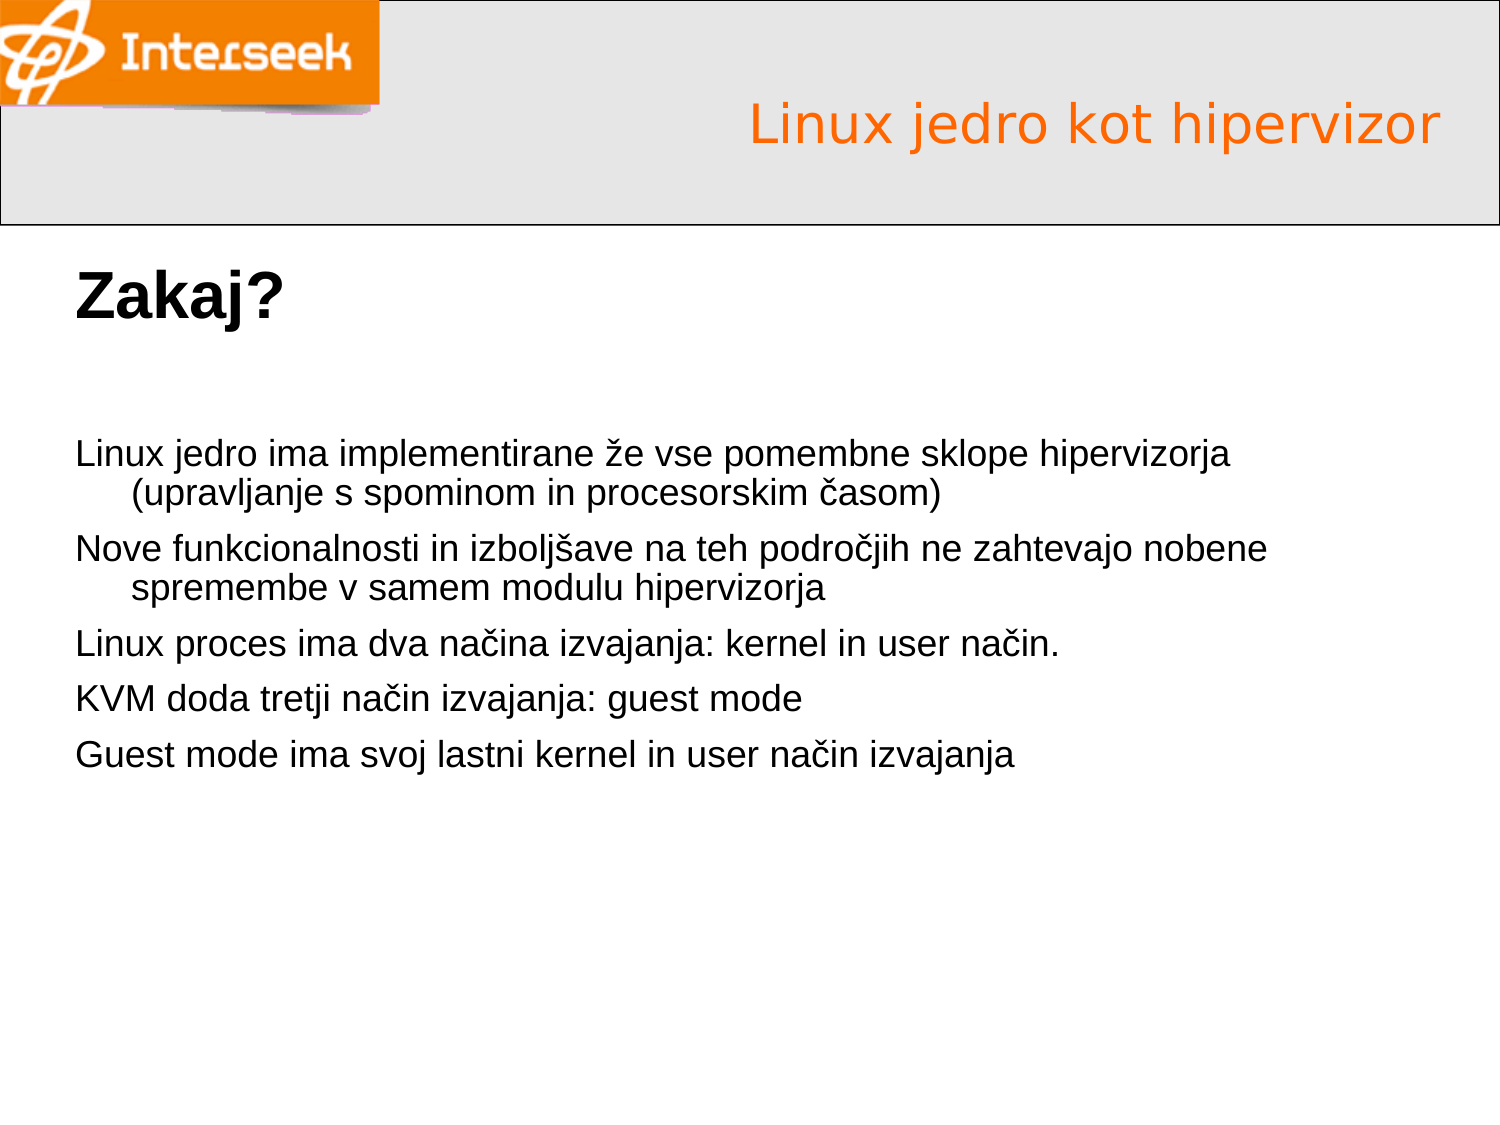

# Linux jedro kot hipervizor
Zakaj?
Linux jedro ima implementirane že vse pomembne sklope hipervizorja (upravljanje s spominom in procesorskim časom)
Nove funkcionalnosti in izboljšave na teh področjih ne zahtevajo nobene spremembe v samem modulu hipervizorja
Linux proces ima dva načina izvajanja: kernel in user način.
KVM doda tretji način izvajanja: guest mode
Guest mode ima svoj lastni kernel in user način izvajanja